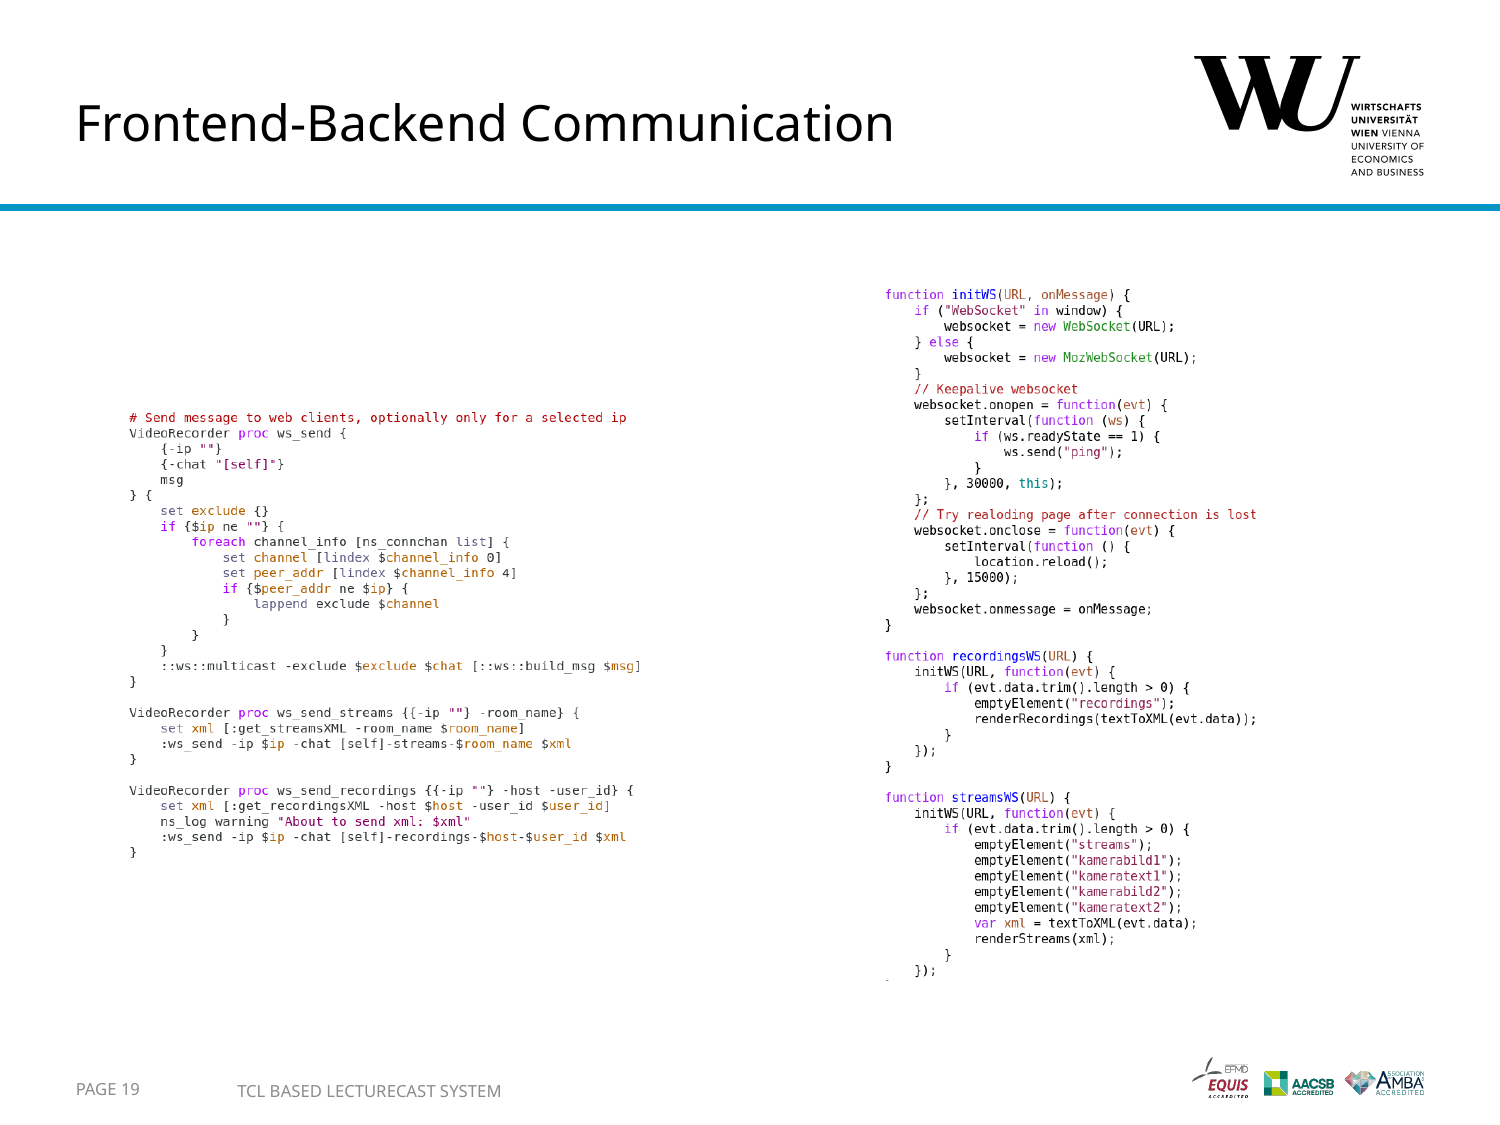

# Frontend-Backend Communication
Page
Tcl based lecturecast system